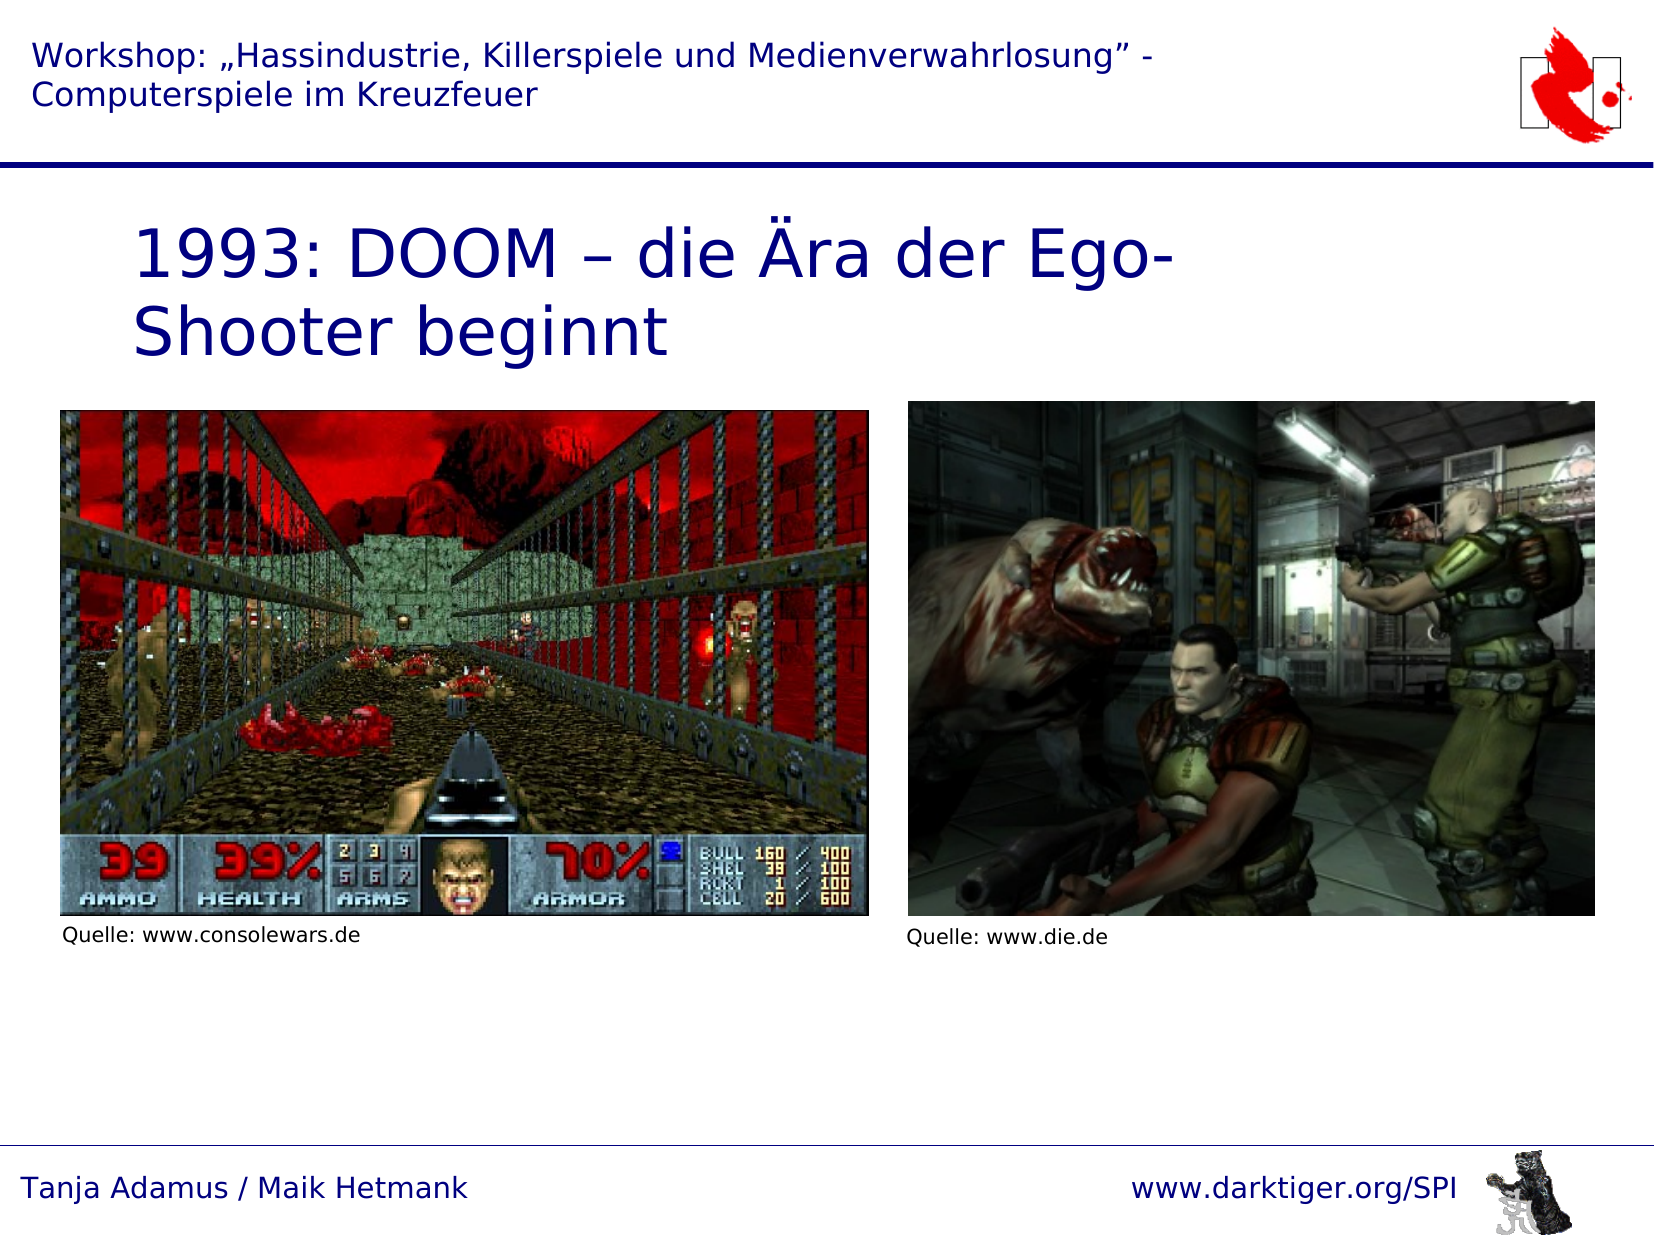

Workshop: „Hassindustrie, Killerspiele und Medienverwahrlosung” - Computerspiele im Kreuzfeuer
1993: DOOM – die Ära der Ego-Shooter beginnt
Quelle: www.consolewars.de
Quelle: www.die.de